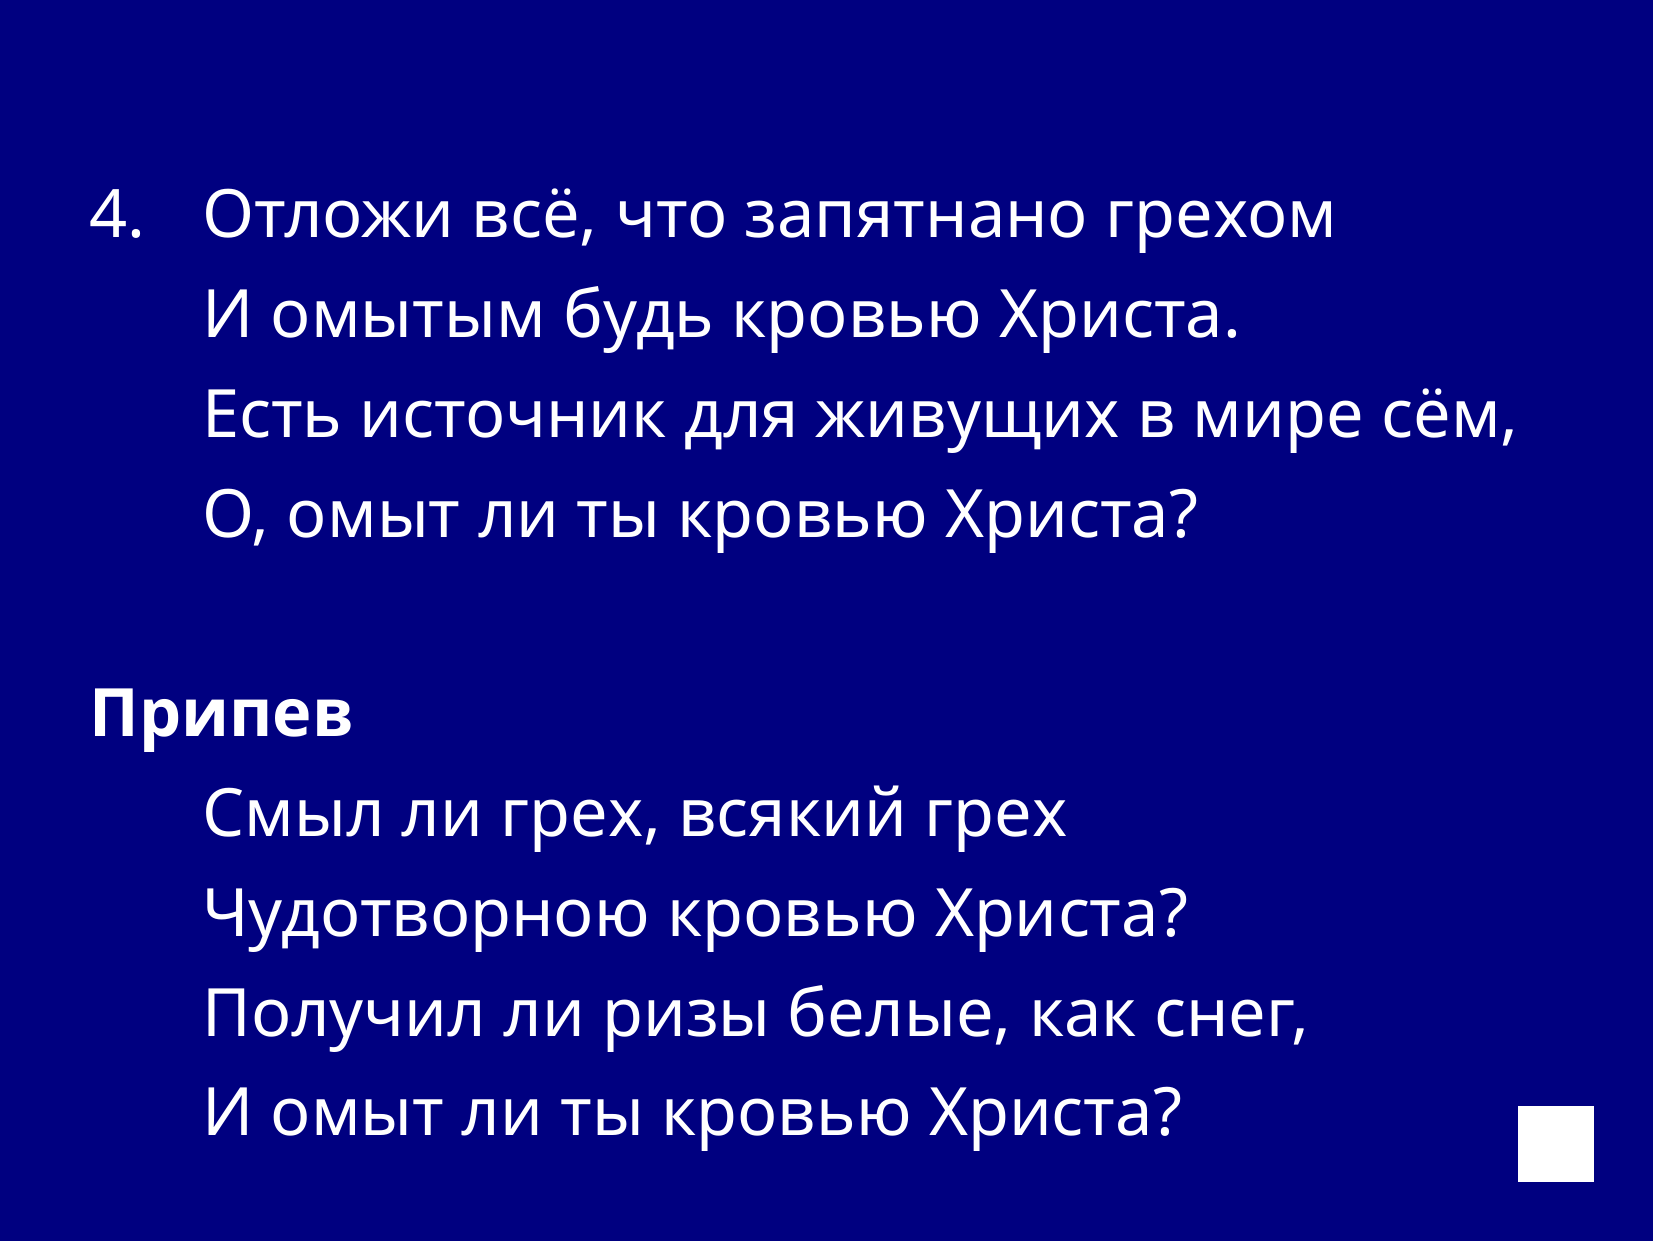

4.	Отложи всё, что запятнано грехом
	И омытым будь кровью Христа.
	Есть источник для живущих в мире сём,
	О, омыт ли ты кровью Христа?
Припев
	Смыл ли грех, всякий грех
	Чудотворною кровью Христа?
	Получил ли ризы белые, как снег,
	И омыт ли ты кровью Христа?